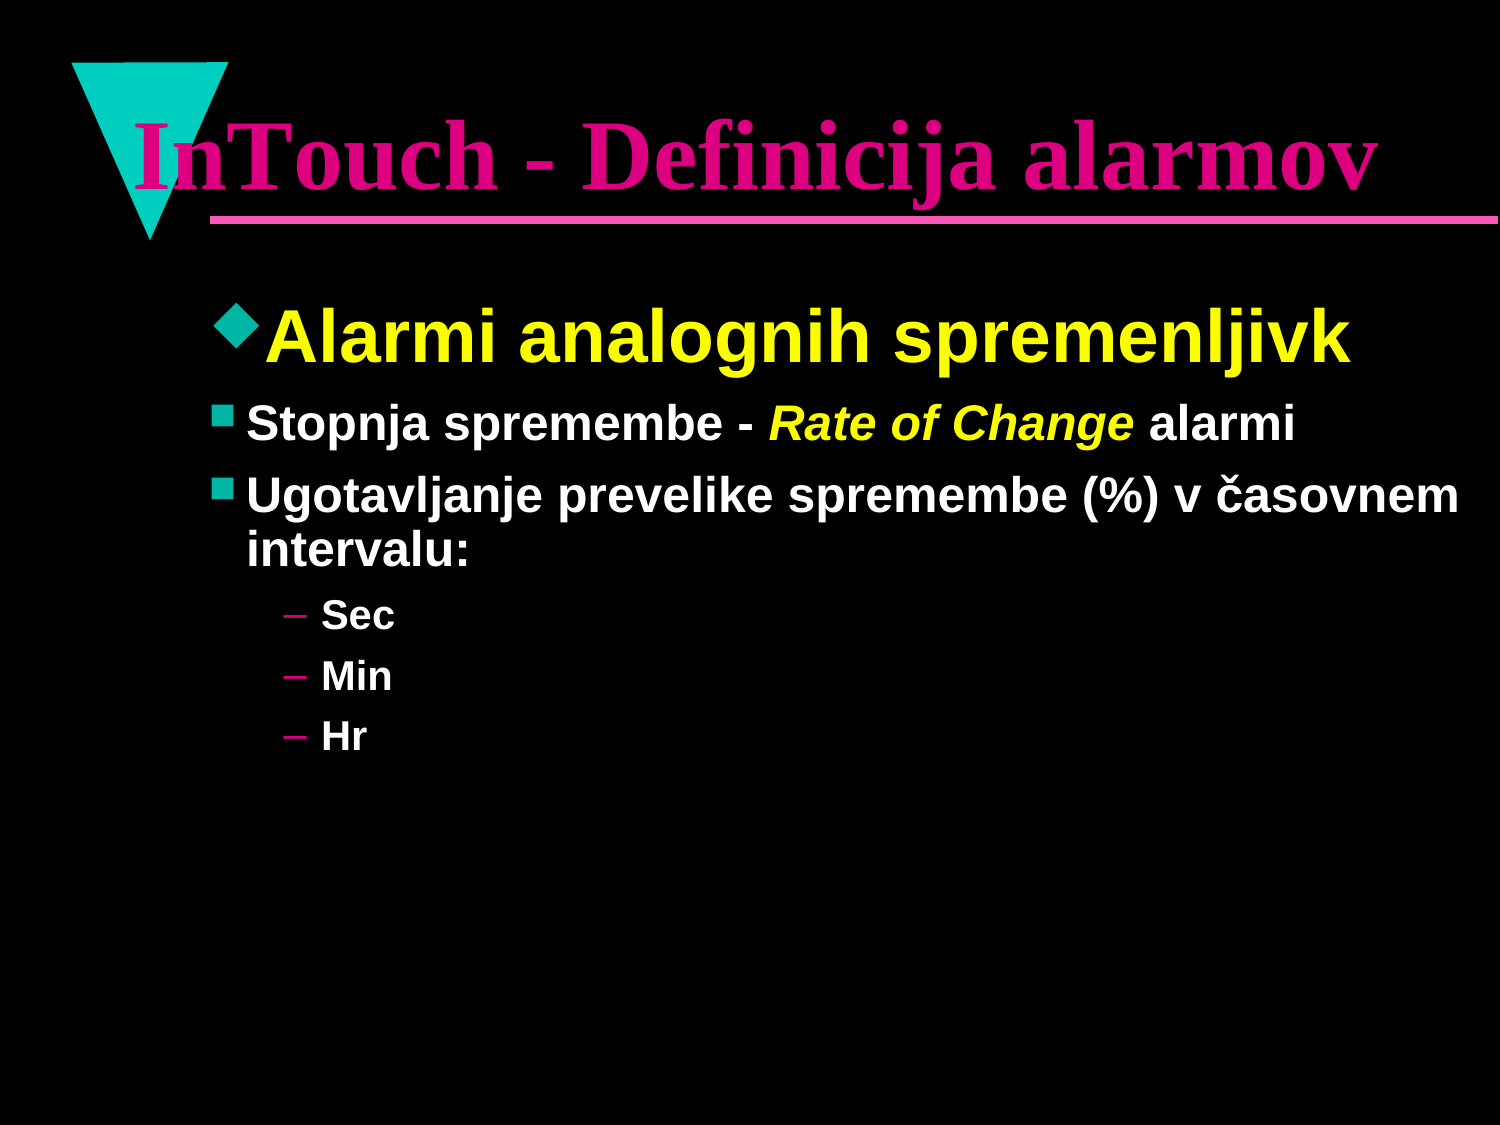

# InTouch - Definicija alarmov
Alarmi analognih spremenljivk
Stopnja spremembe - Rate of Change alarmi
Ugotavljanje prevelike spremembe (%) v časovnem intervalu:
Sec
Min
Hr
Slovar spremenljivk
26